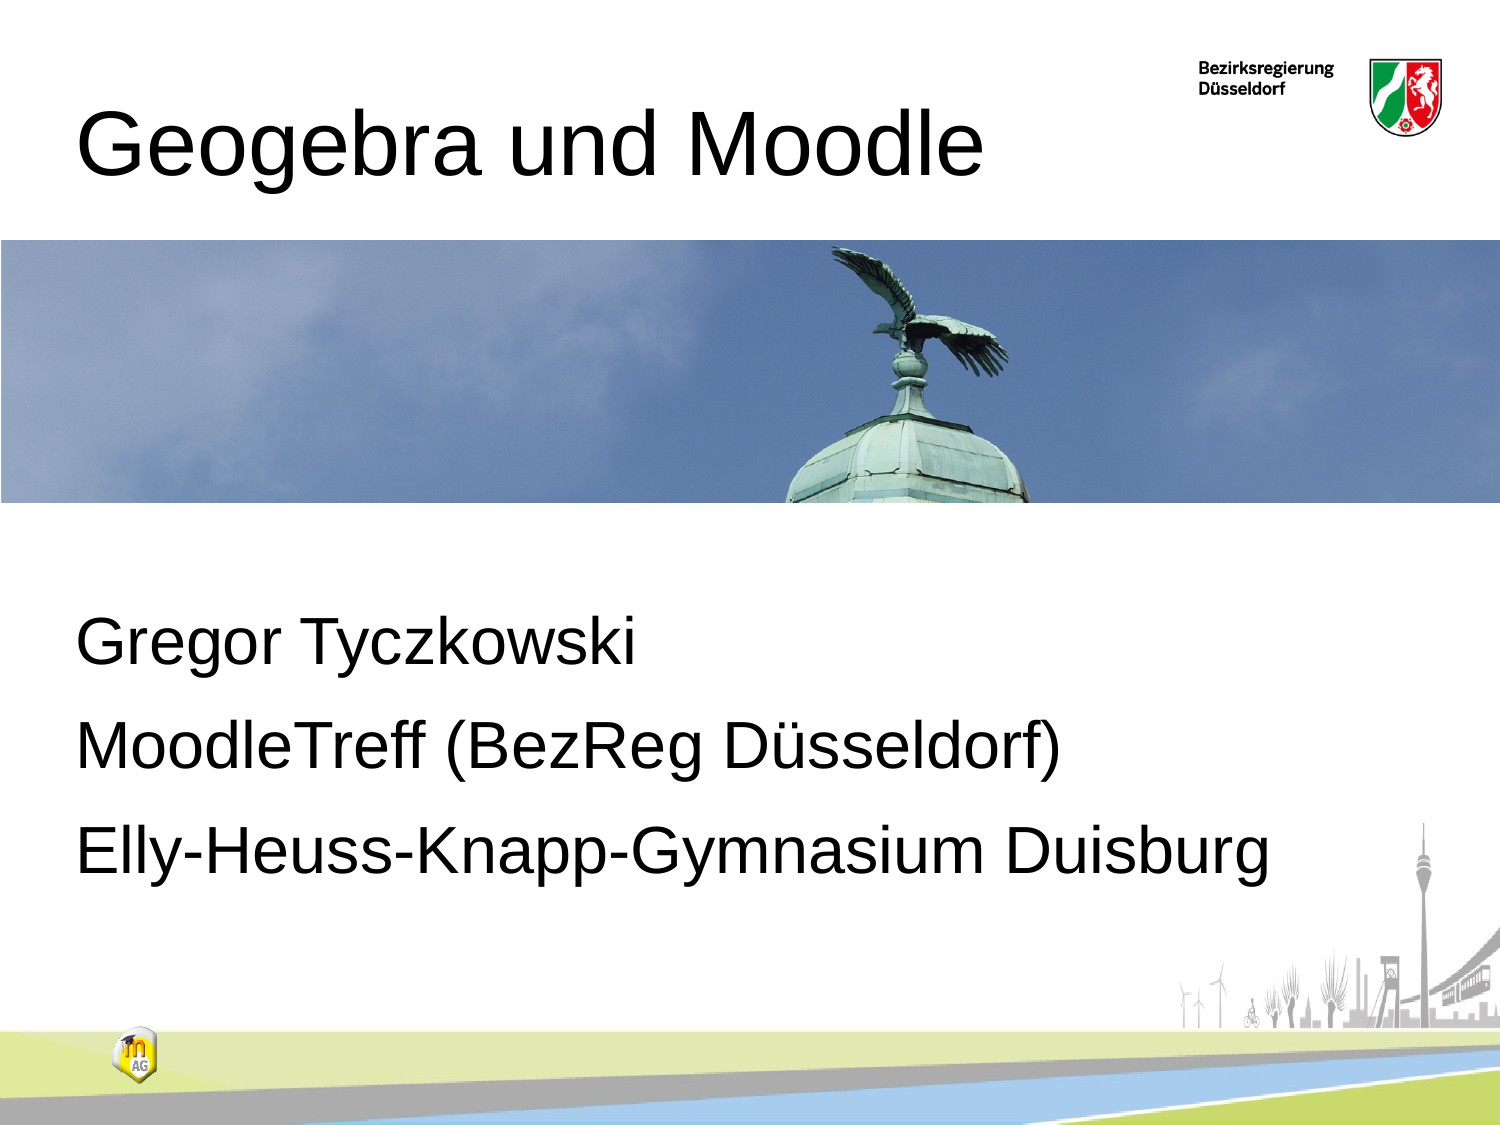

# Geogebra und Moodle
Gregor Tyczkowski
MoodleTreff (BezReg Düsseldorf)
Elly-Heuss-Knapp-Gymnasium Duisburg